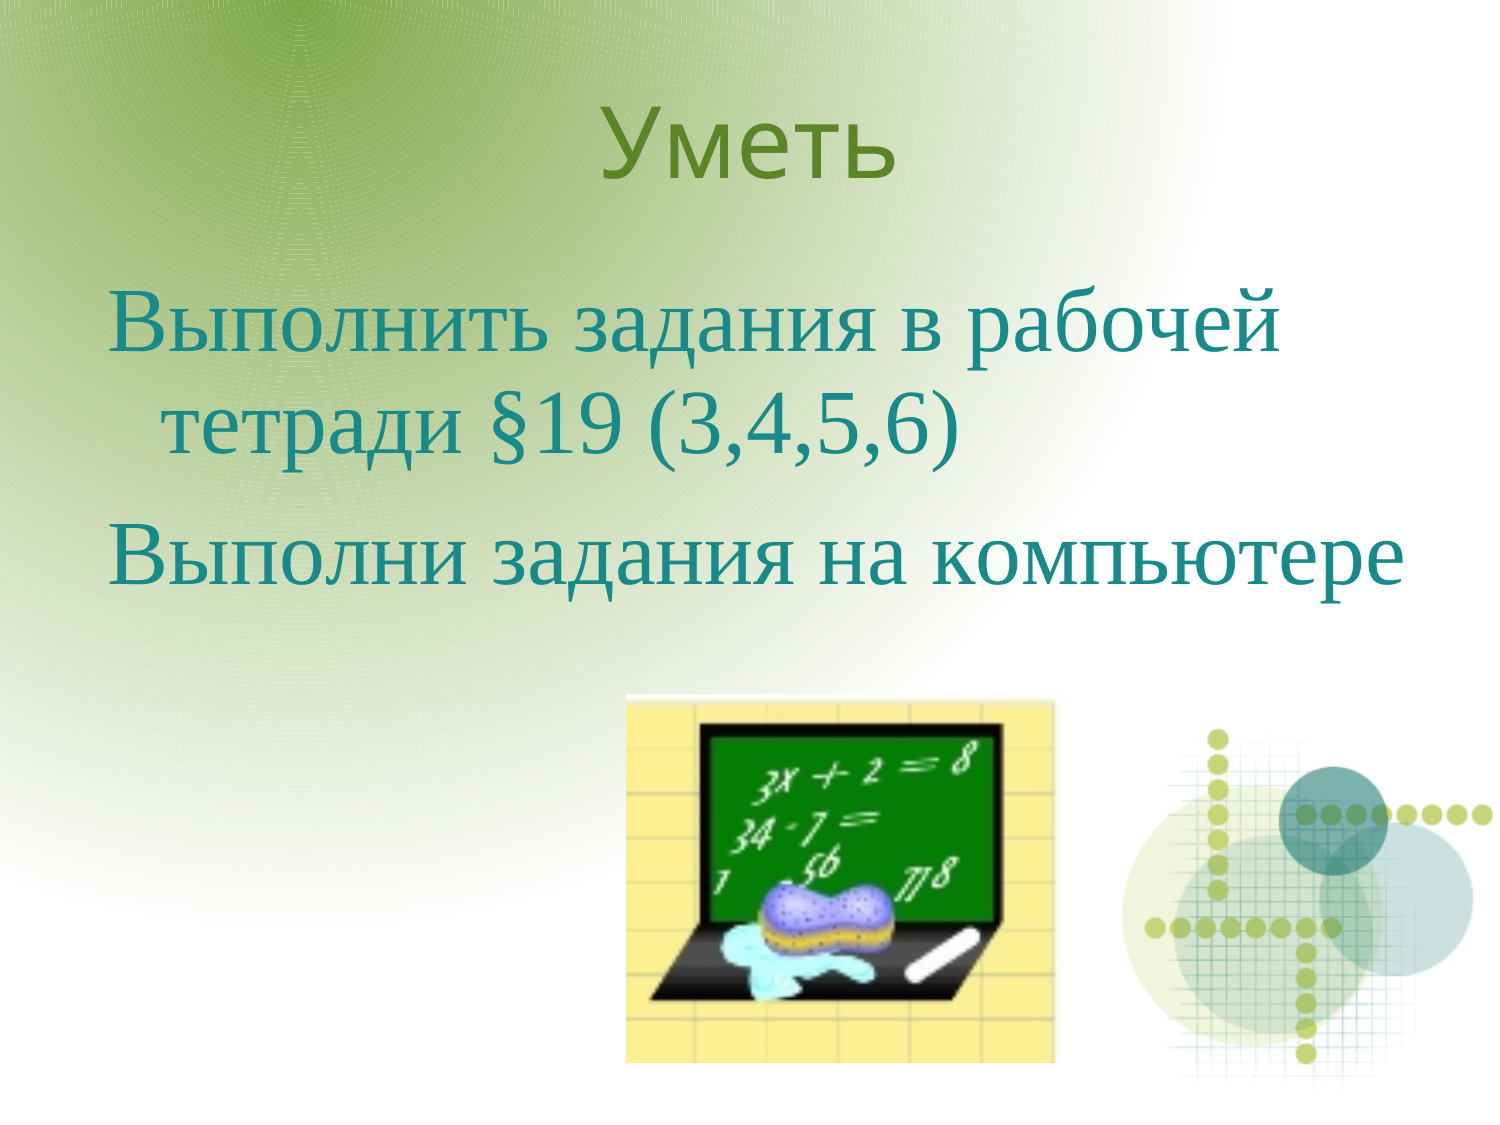

# Уметь
Выполнить задания в рабочей тетради §19 (3,4,5,6)
Выполни задания на компьютере